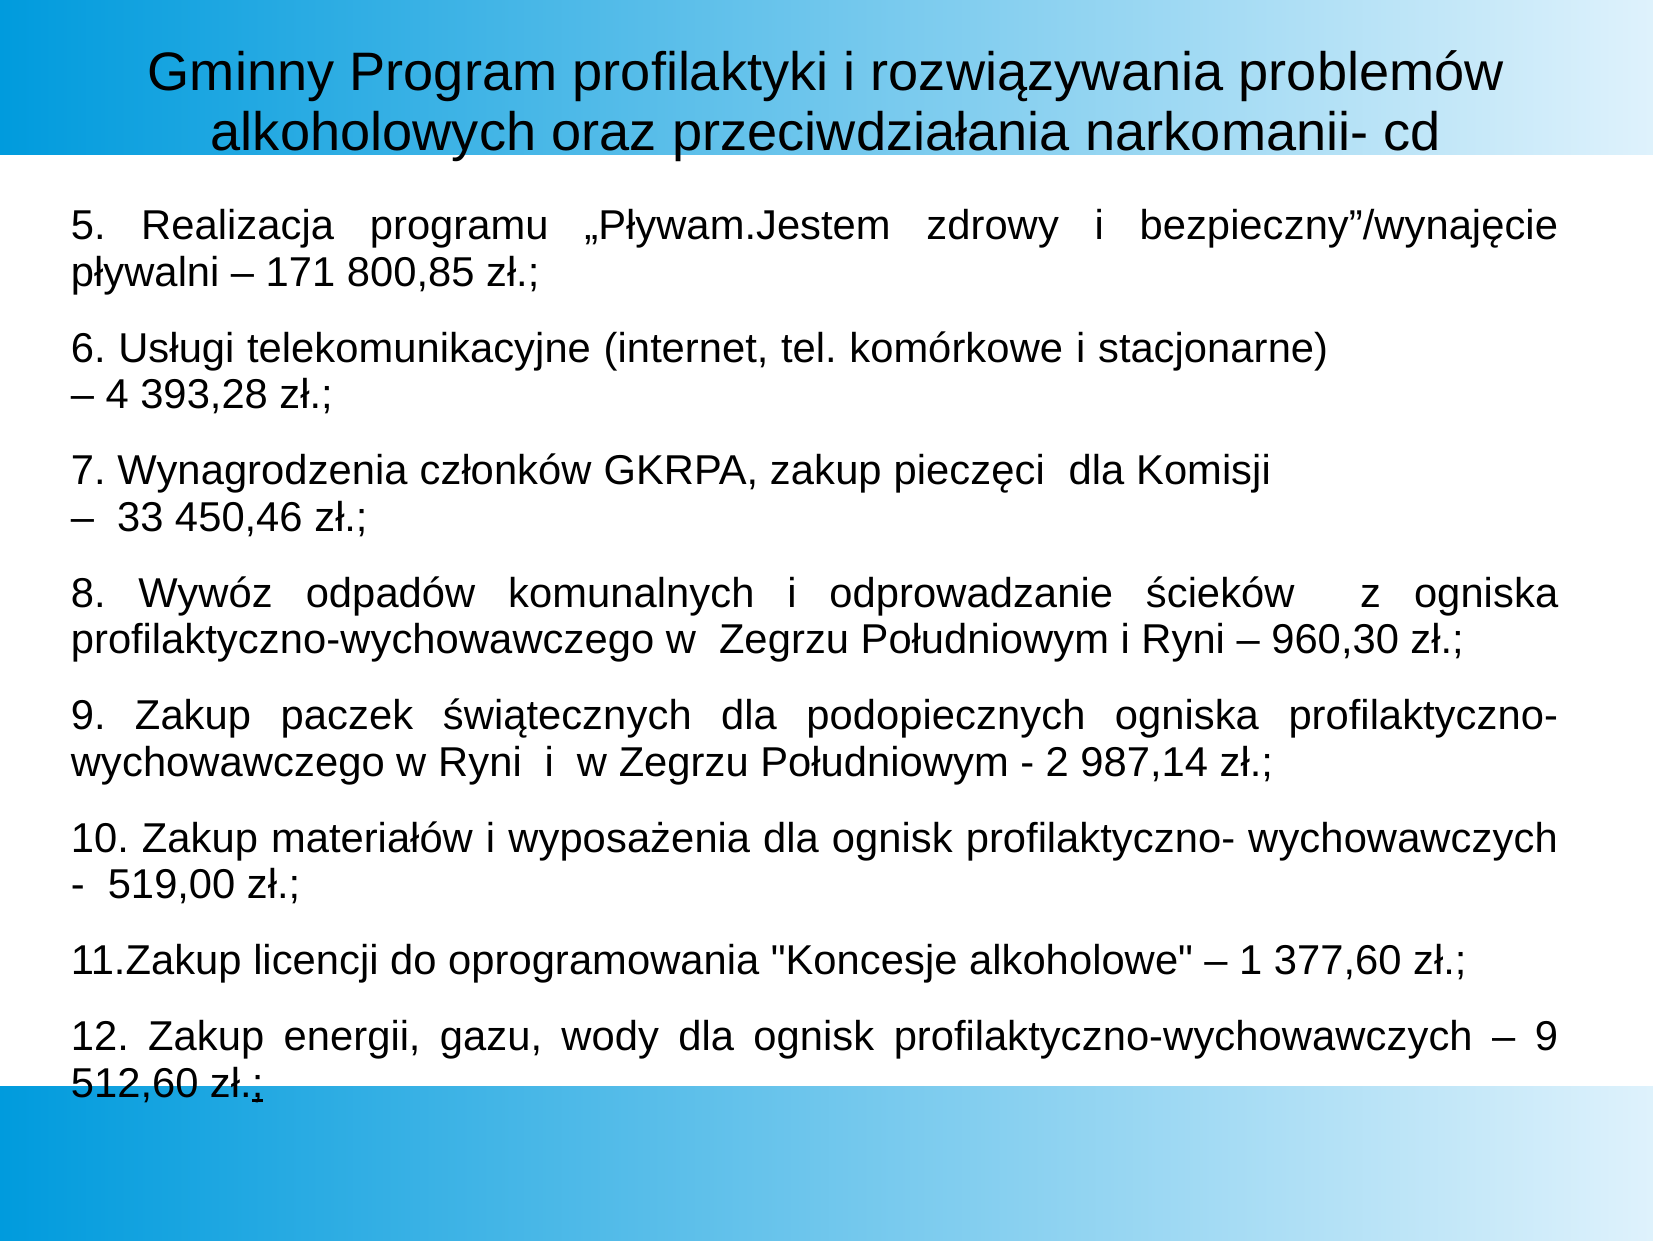

# Gminny Program profilaktyki i rozwiązywania problemów alkoholowych oraz przeciwdziałania narkomanii- cd
5. Realizacja programu „Pływam.Jestem zdrowy i bezpieczny”/wynajęcie pływalni – 171 800,85 zł.;
6. Usługi telekomunikacyjne (internet, tel. komórkowe i stacjonarne) – 4 393,28 zł.;
7. Wynagrodzenia członków GKRPA, zakup pieczęci dla Komisji – 33 450,46 zł.;
8. Wywóz odpadów komunalnych i odprowadzanie ścieków z ogniska profilaktyczno-wychowawczego w Zegrzu Południowym i Ryni – 960,30 zł.;
9. Zakup paczek świątecznych dla podopiecznych ogniska profilaktyczno-wychowawczego w Ryni i w Zegrzu Południowym - 2 987,14 zł.;
10. Zakup materiałów i wyposażenia dla ognisk profilaktyczno- wychowawczych - 519,00 zł.;
11.Zakup licencji do oprogramowania "Koncesje alkoholowe" – 1 377,60 zł.;
12. Zakup energii, gazu, wody dla ognisk profilaktyczno-wychowawczych – 9 512,60 zł.;